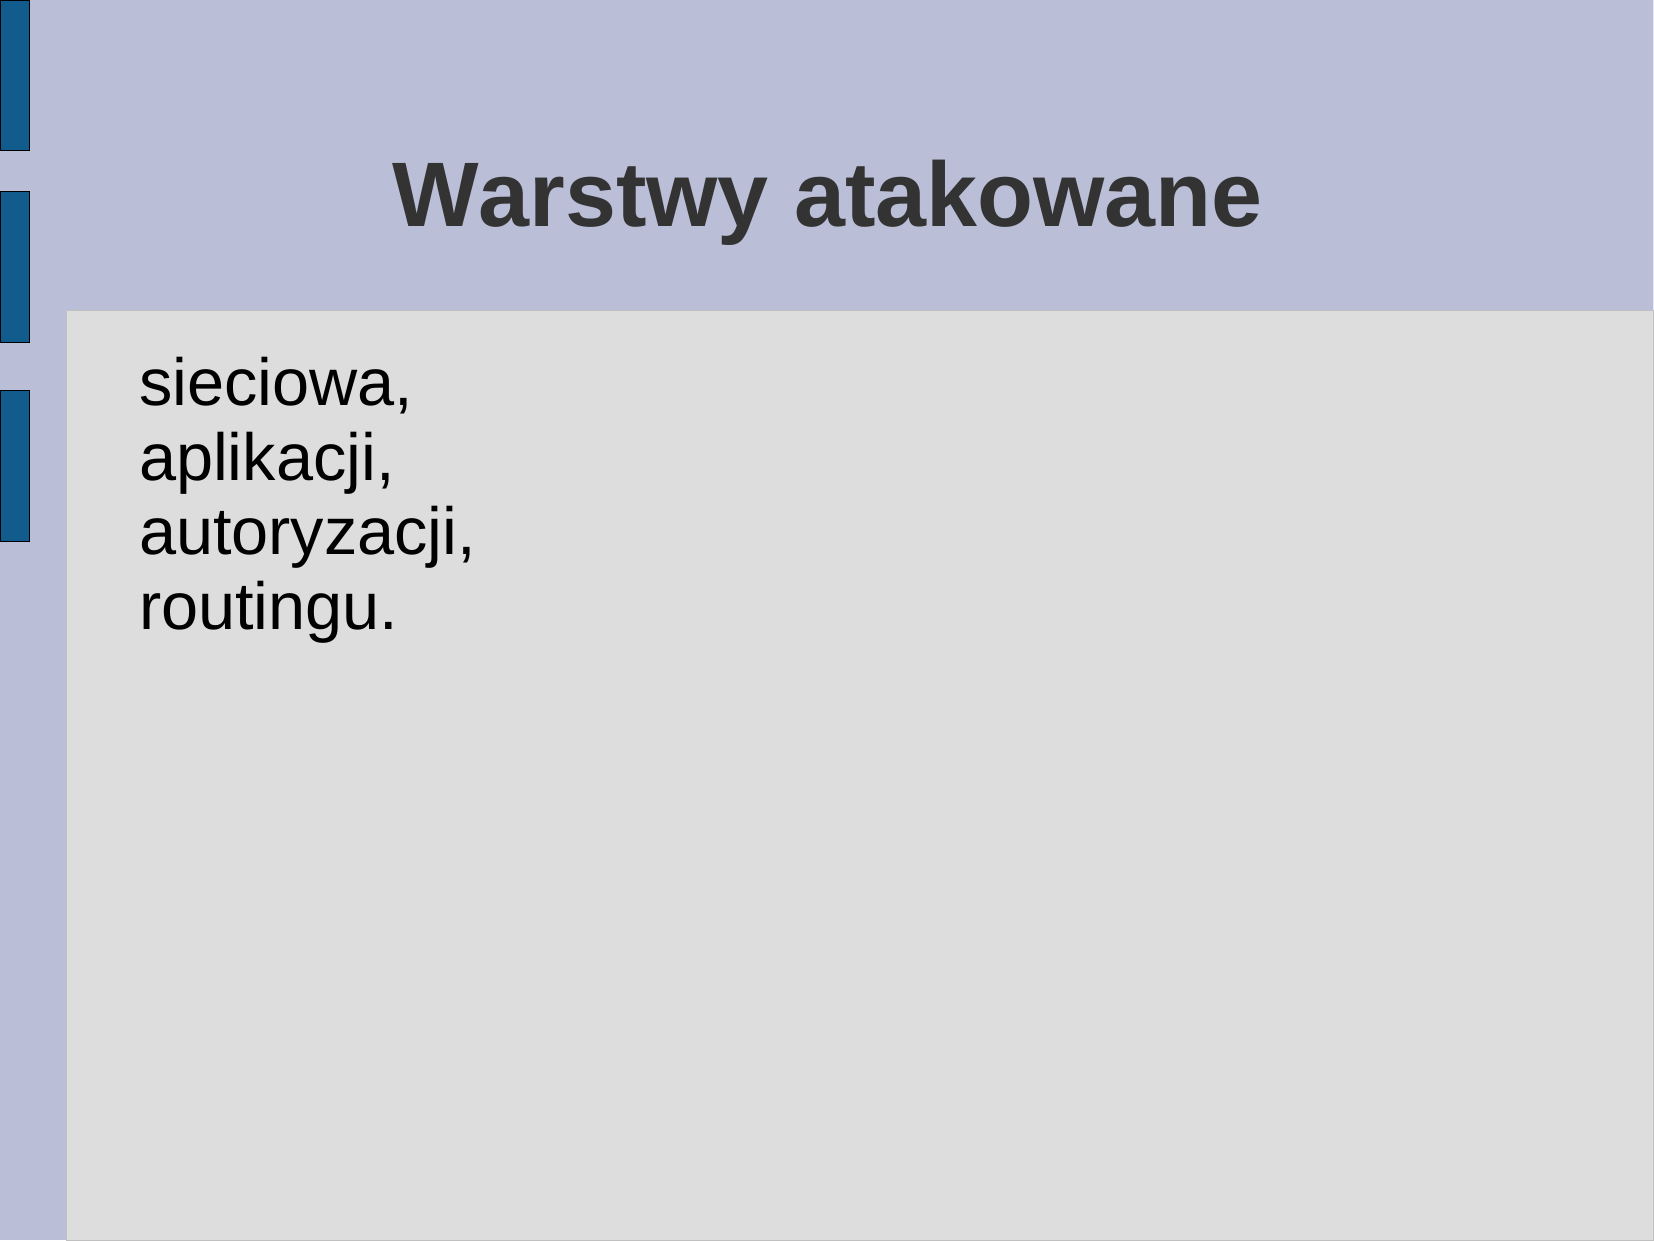

# Warstwy atakowane
sieciowa,
aplikacji,
autoryzacji,
routingu.